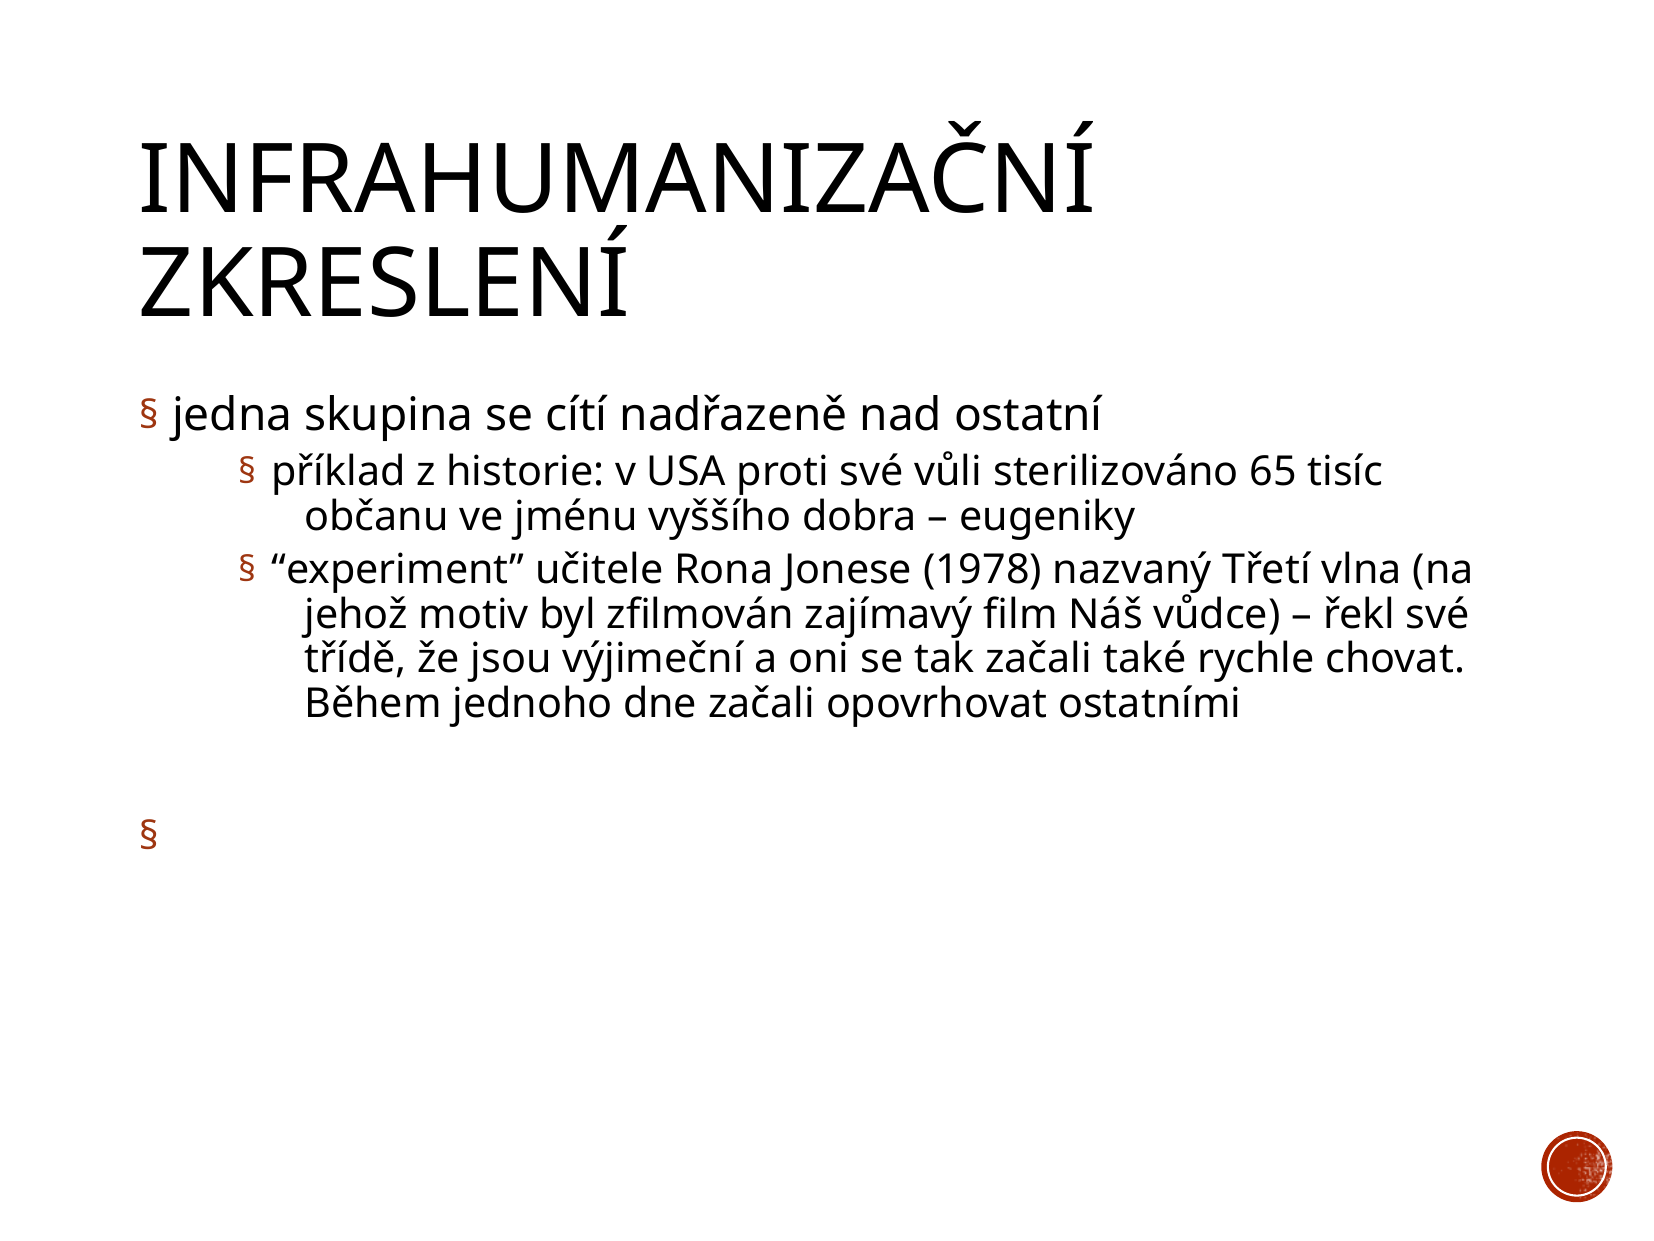

# Infrahumanizační zkreslení
jedna skupina se cítí nadřazeně nad ostatní
příklad z historie: v USA proti své vůli sterilizováno 65 tisíc občanu ve jménu vyššího dobra – eugeniky
“experiment” učitele Rona Jonese (1978) nazvaný Třetí vlna (na jehož motiv byl zfilmován zajímavý film Náš vůdce) – řekl své třídě, že jsou výjimeční a oni se tak začali také rychle chovat. Během jednoho dne začali opovrhovat ostatními